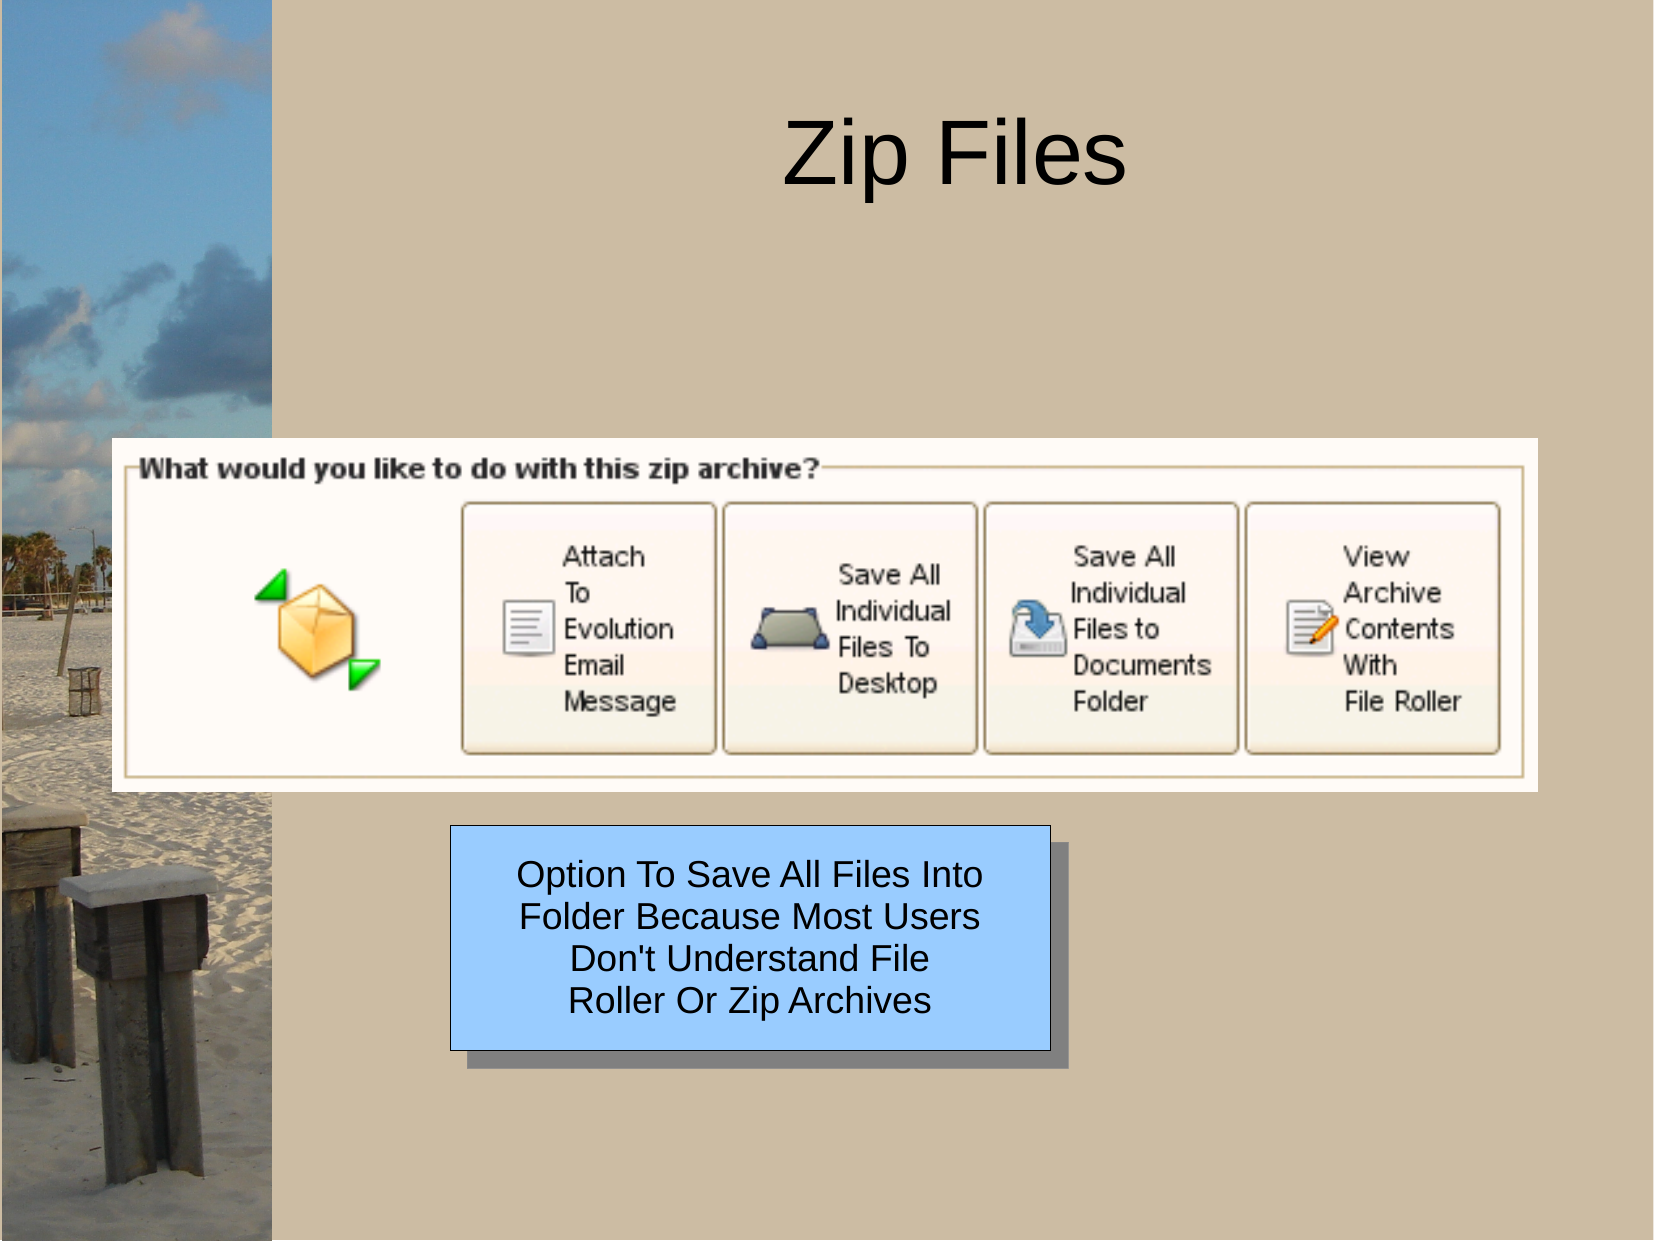

# Zip Files
Option To Save All Files Into
Folder Because Most Users
Don't Understand File
Roller Or Zip Archives